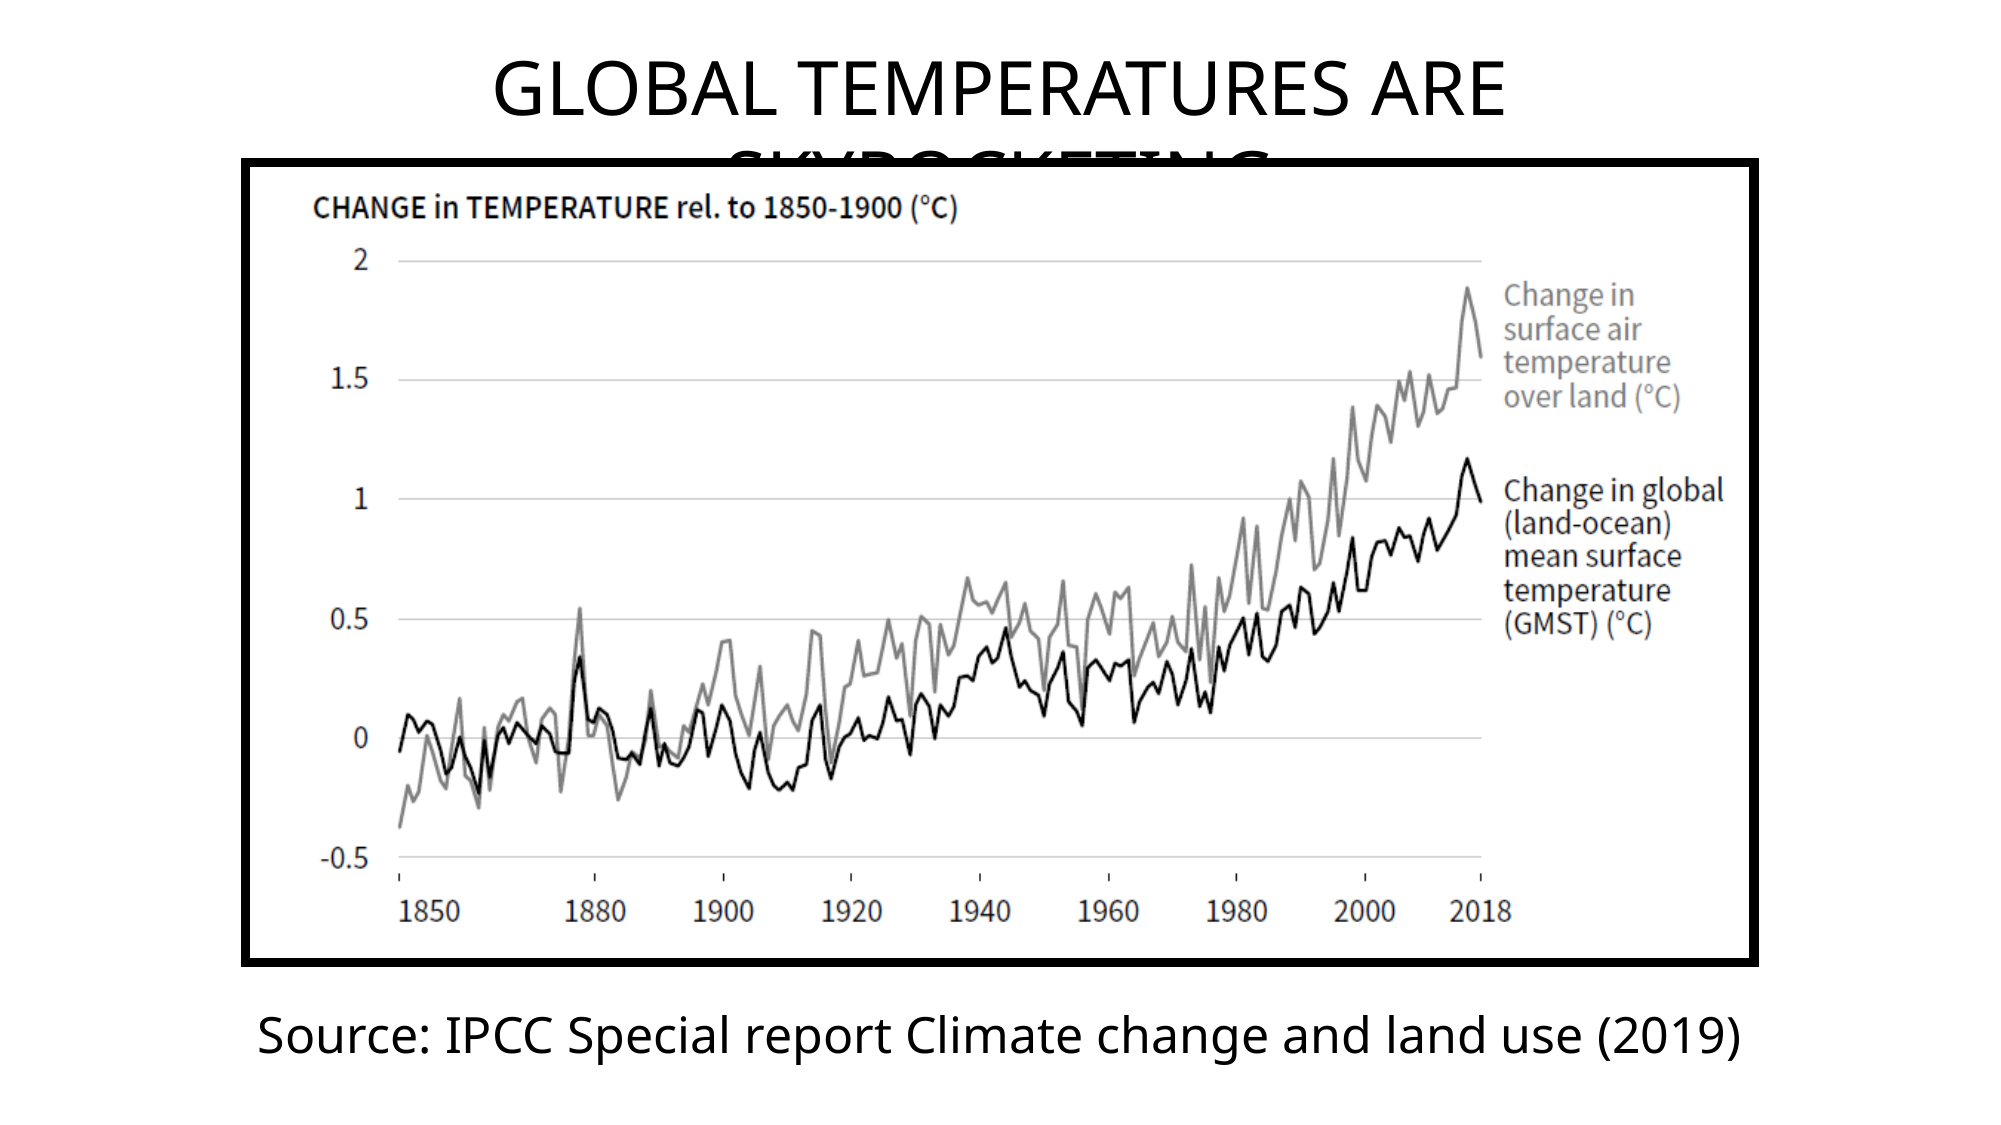

GLOBAL TEMPERATURES ARE SKYROCKETING
Source: IPCC Special report Climate change and land use (2019)